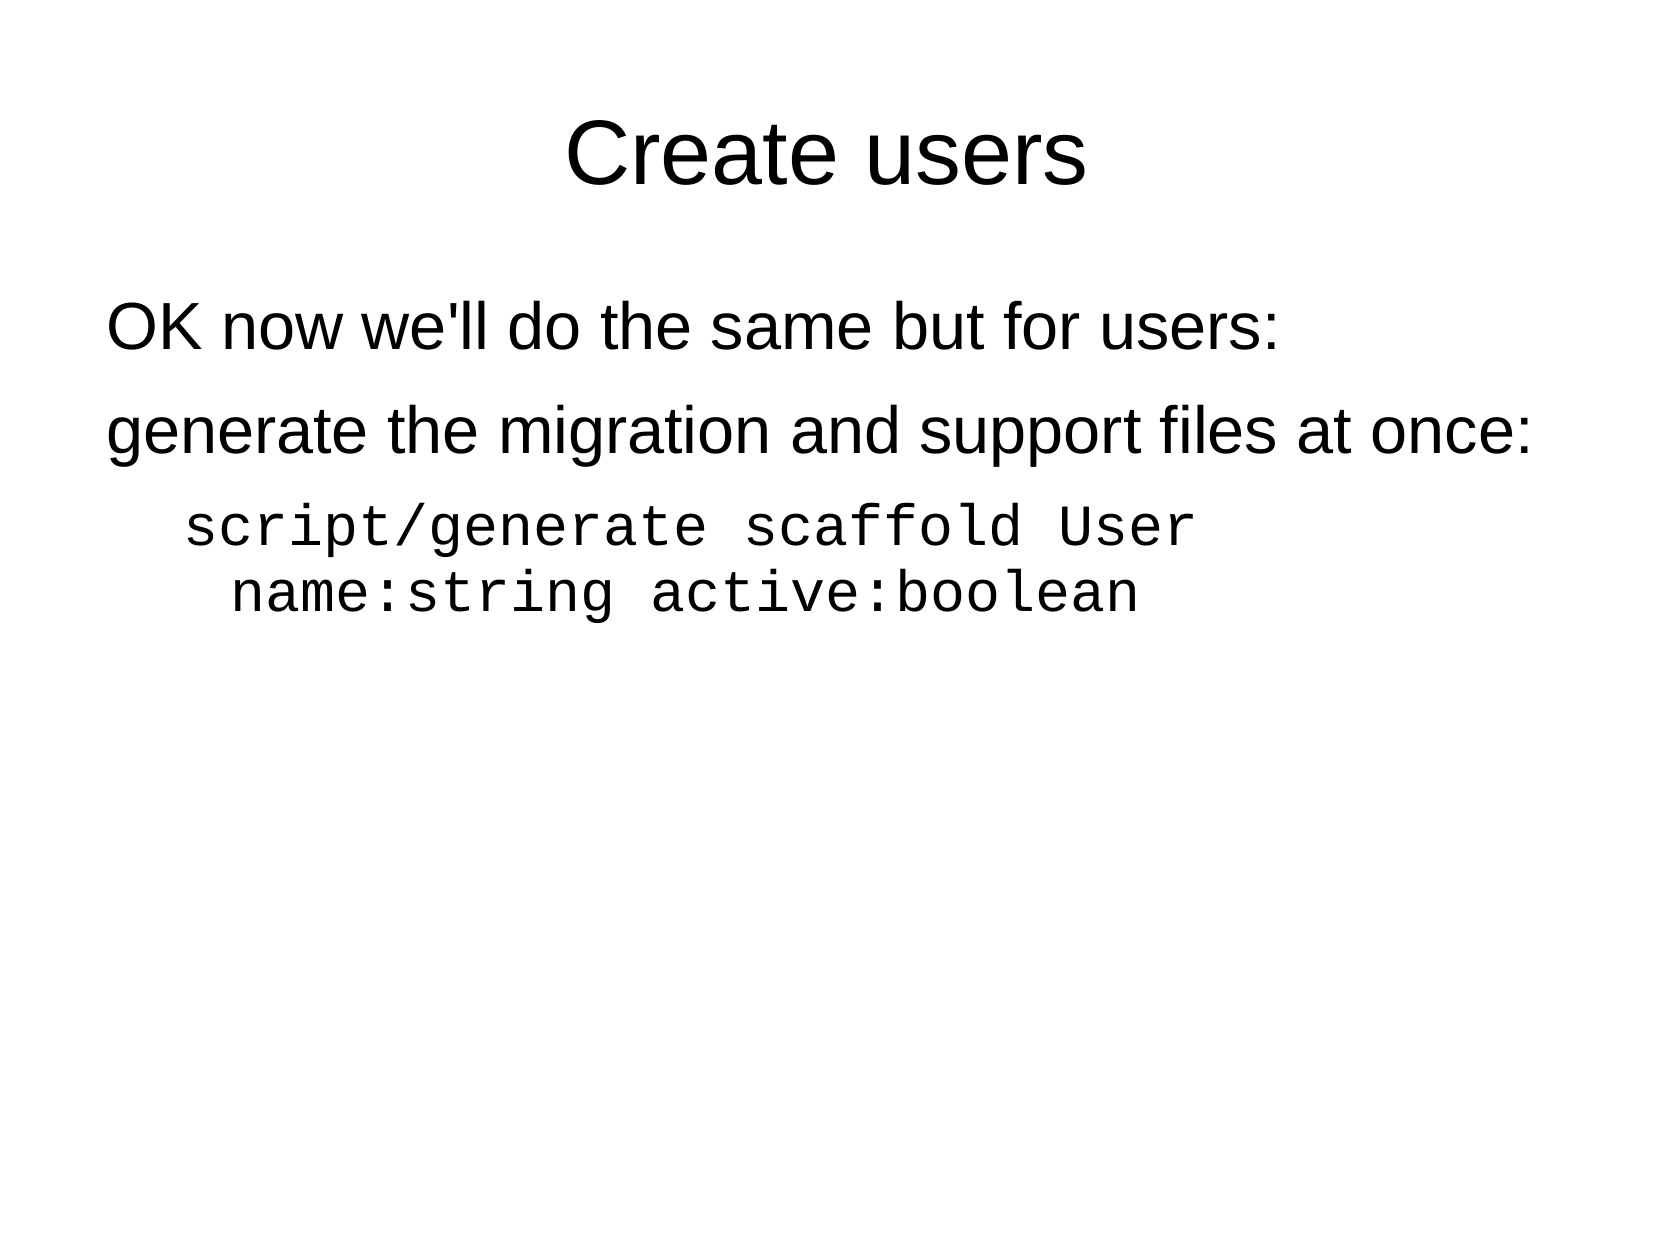

# Create users
OK now we'll do the same but for users:
generate the migration and support files at once:
script/generate scaffold User name:string active:boolean